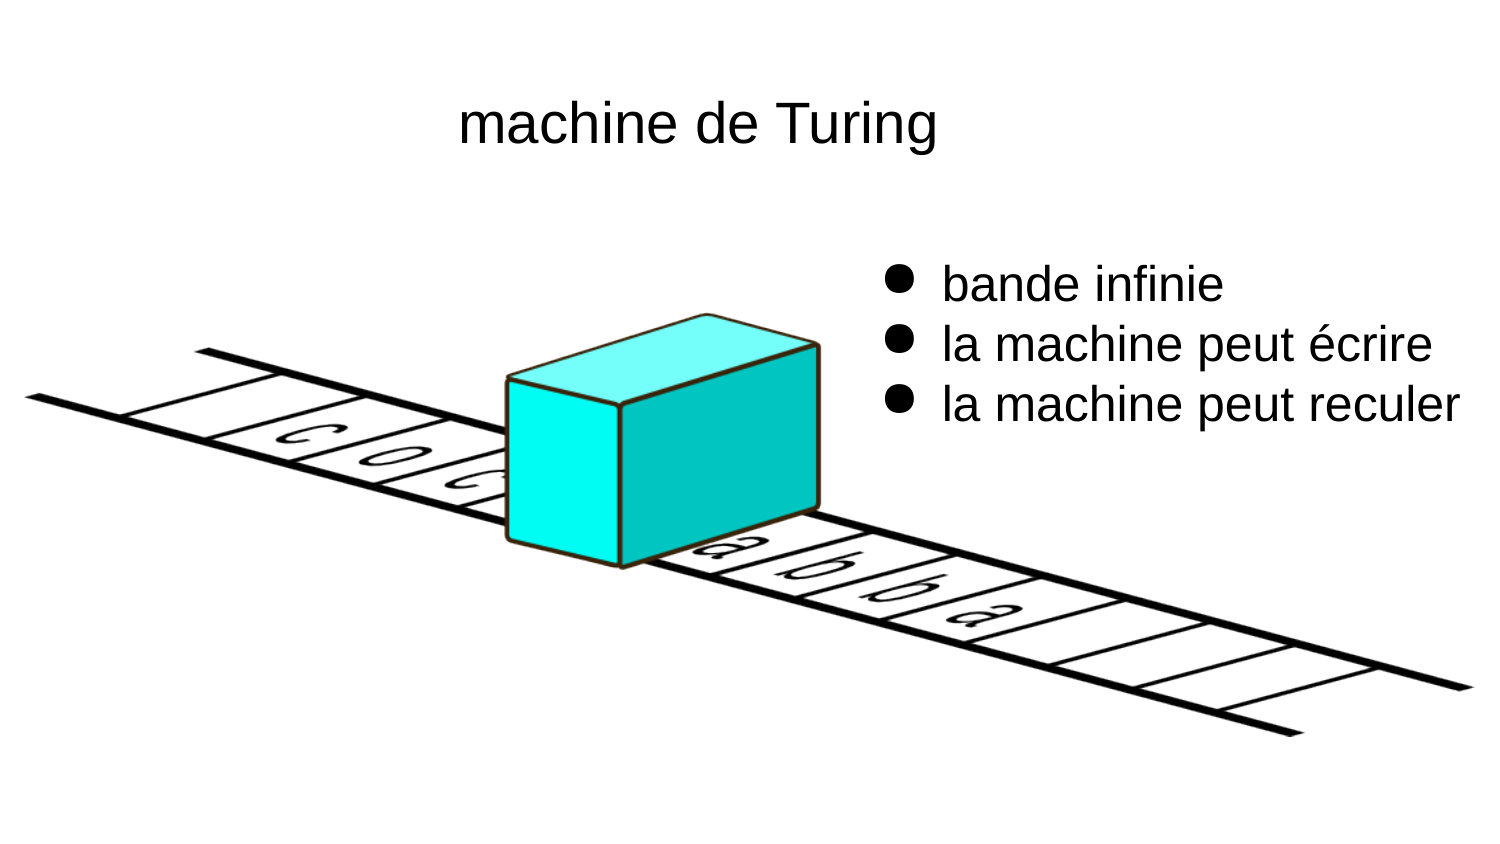

# machine de Turing
bande infinie
la machine peut écrire
la machine peut reculer